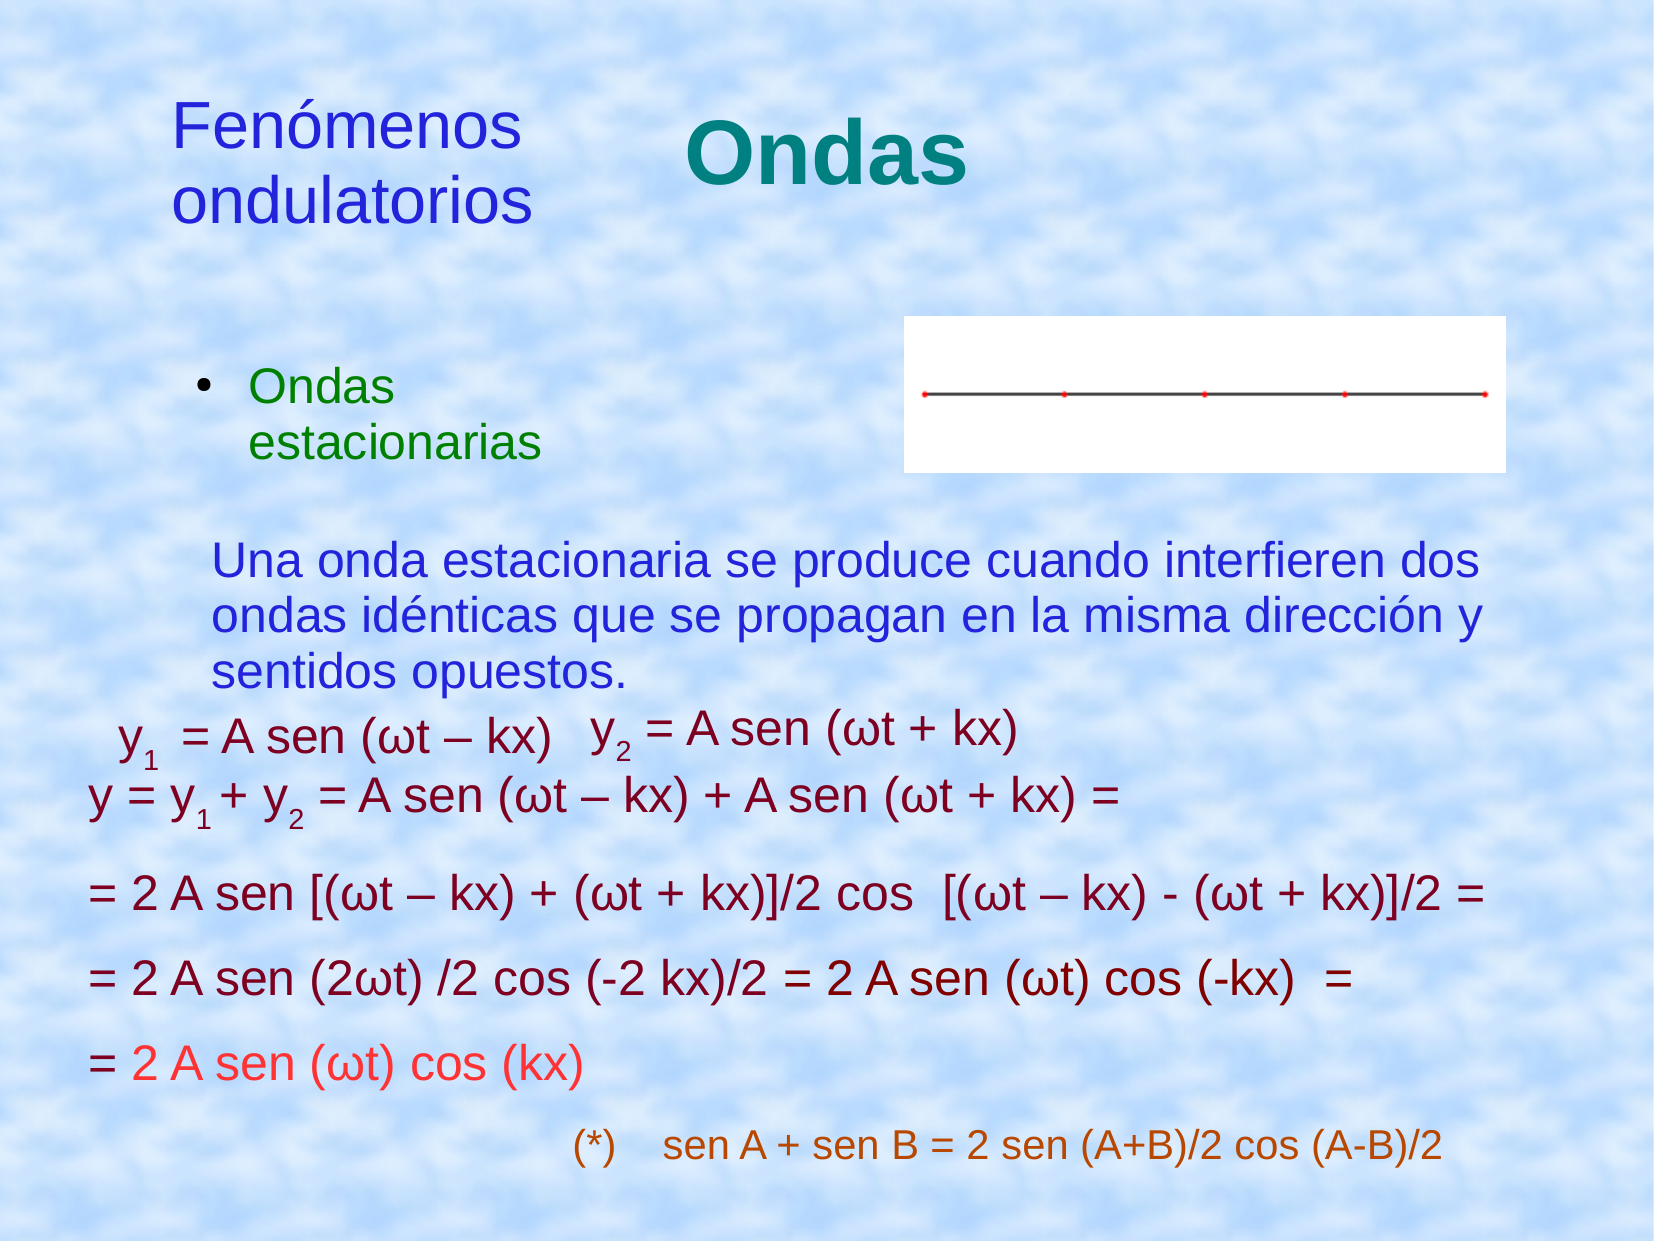

# Ondas
Fenómenos ondulatorios
Ondas estacionarias
Una onda estacionaria se produce cuando interfieren dos ondas idénticas que se propagan en la misma dirección y sentidos opuestos.
y2 = A sen (ωt + kx)
y1 = A sen (ωt – kx)
y = y1 + y2 = A sen (ωt – kx) + A sen (ωt + kx) =
= 2 A sen [(ωt – kx) + (ωt + kx)]/2 cos [(ωt – kx) - (ωt + kx)]/2 =
= 2 A sen (2ωt) /2 cos (-2 kx)/2 = 2 A sen (ωt) cos (-kx) =
= 2 A sen (ωt) cos (kx)
 (*) sen A + sen B = 2 sen (A+B)/2 cos (A-B)/2